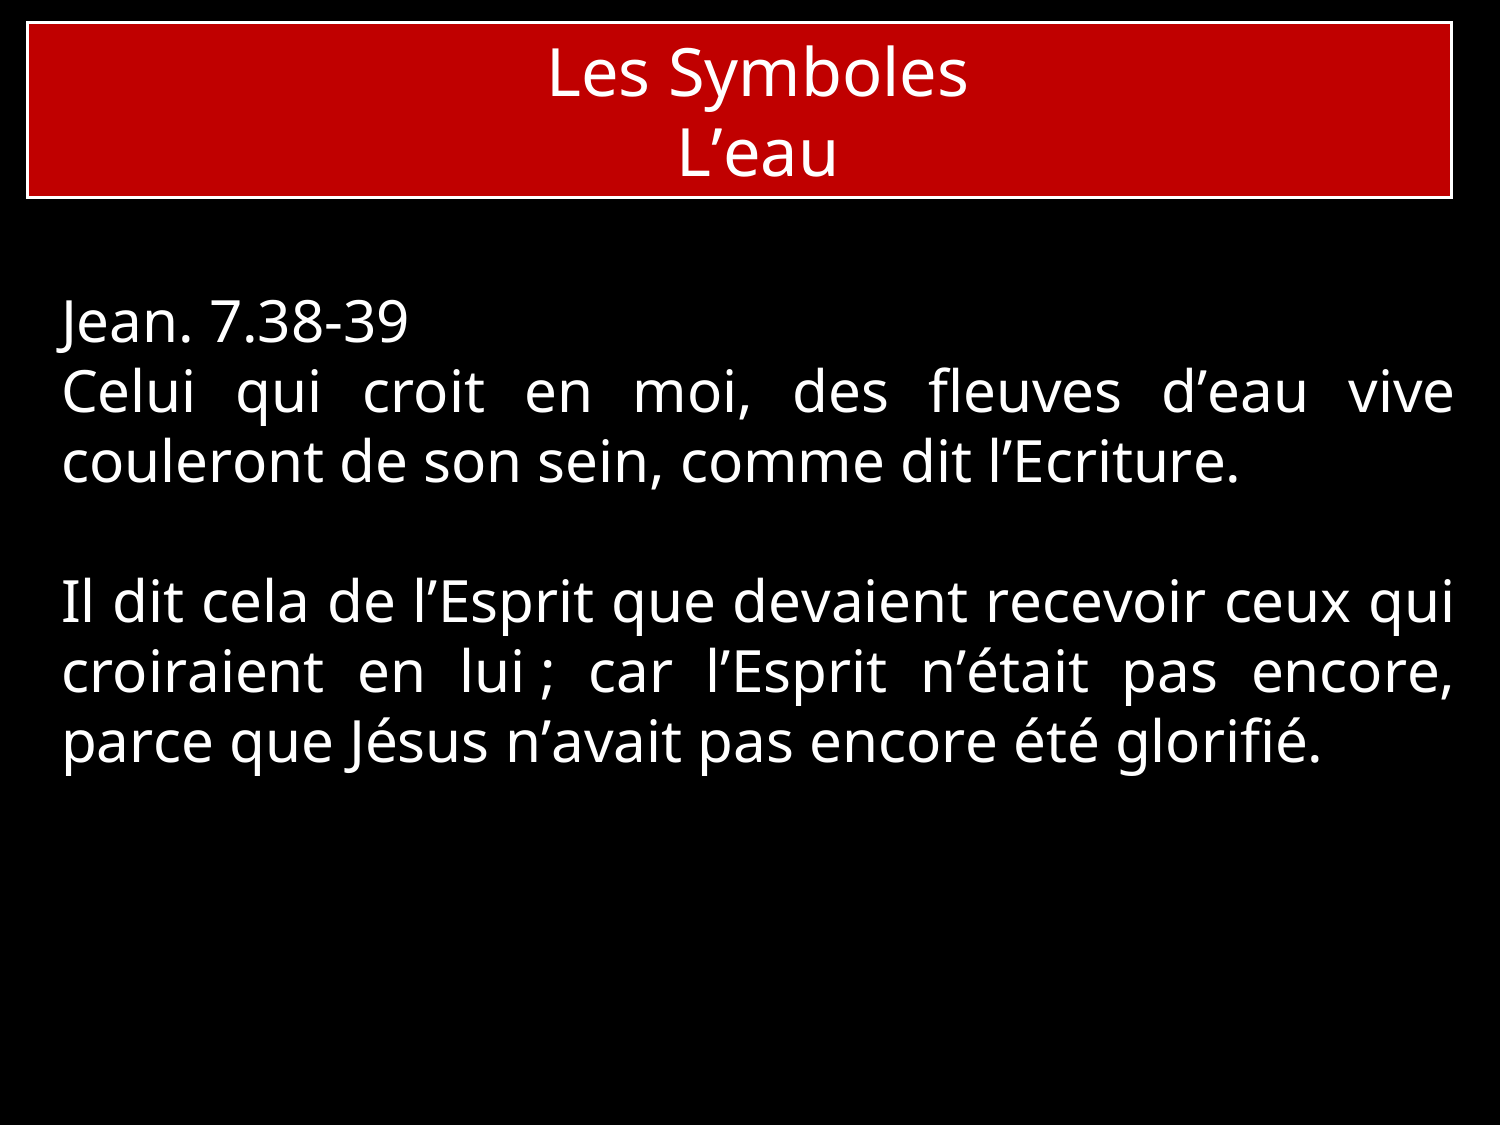

Les Symboles
L’eau
Jean. 7.38-39
Celui qui croit en moi, des fleuves d’eau vive couleront de son sein, comme dit l’Ecriture.
Il dit cela de l’Esprit que devaient recevoir ceux qui croiraient en lui ; car l’Esprit n’était pas encore, parce que Jésus n’avait pas encore été glorifié.